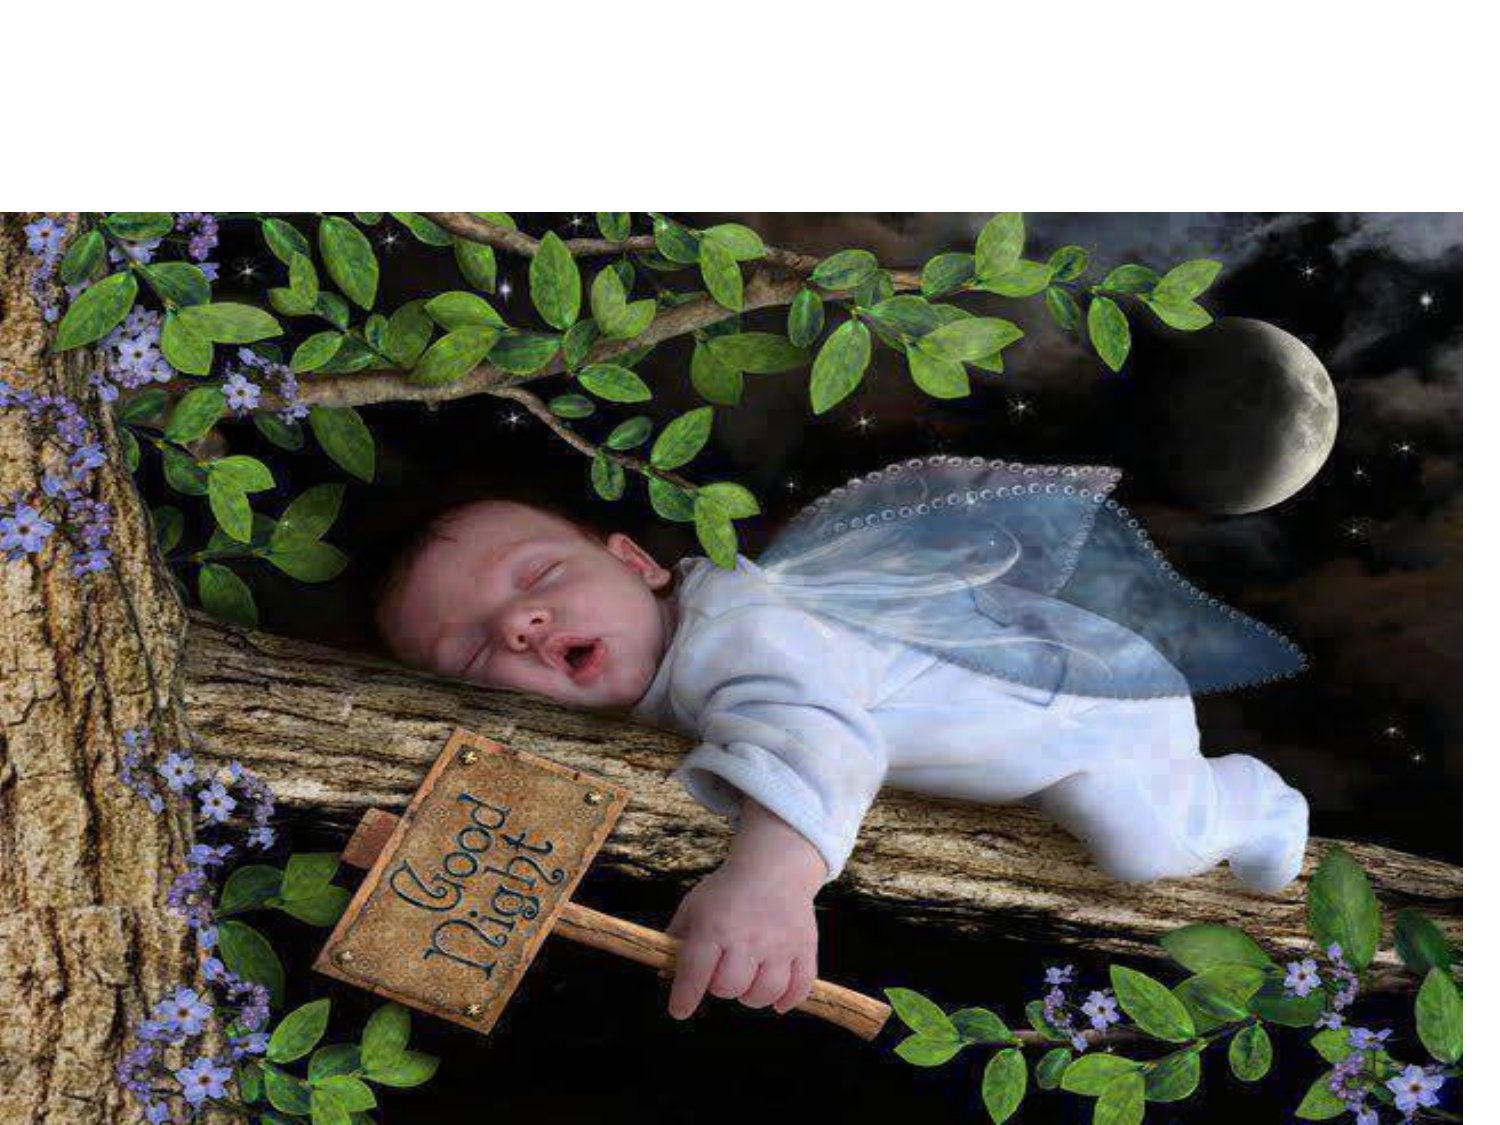

# Nena e quan djalin gezimi I saj,per te ai esht si nje yll qe shkelqen…………